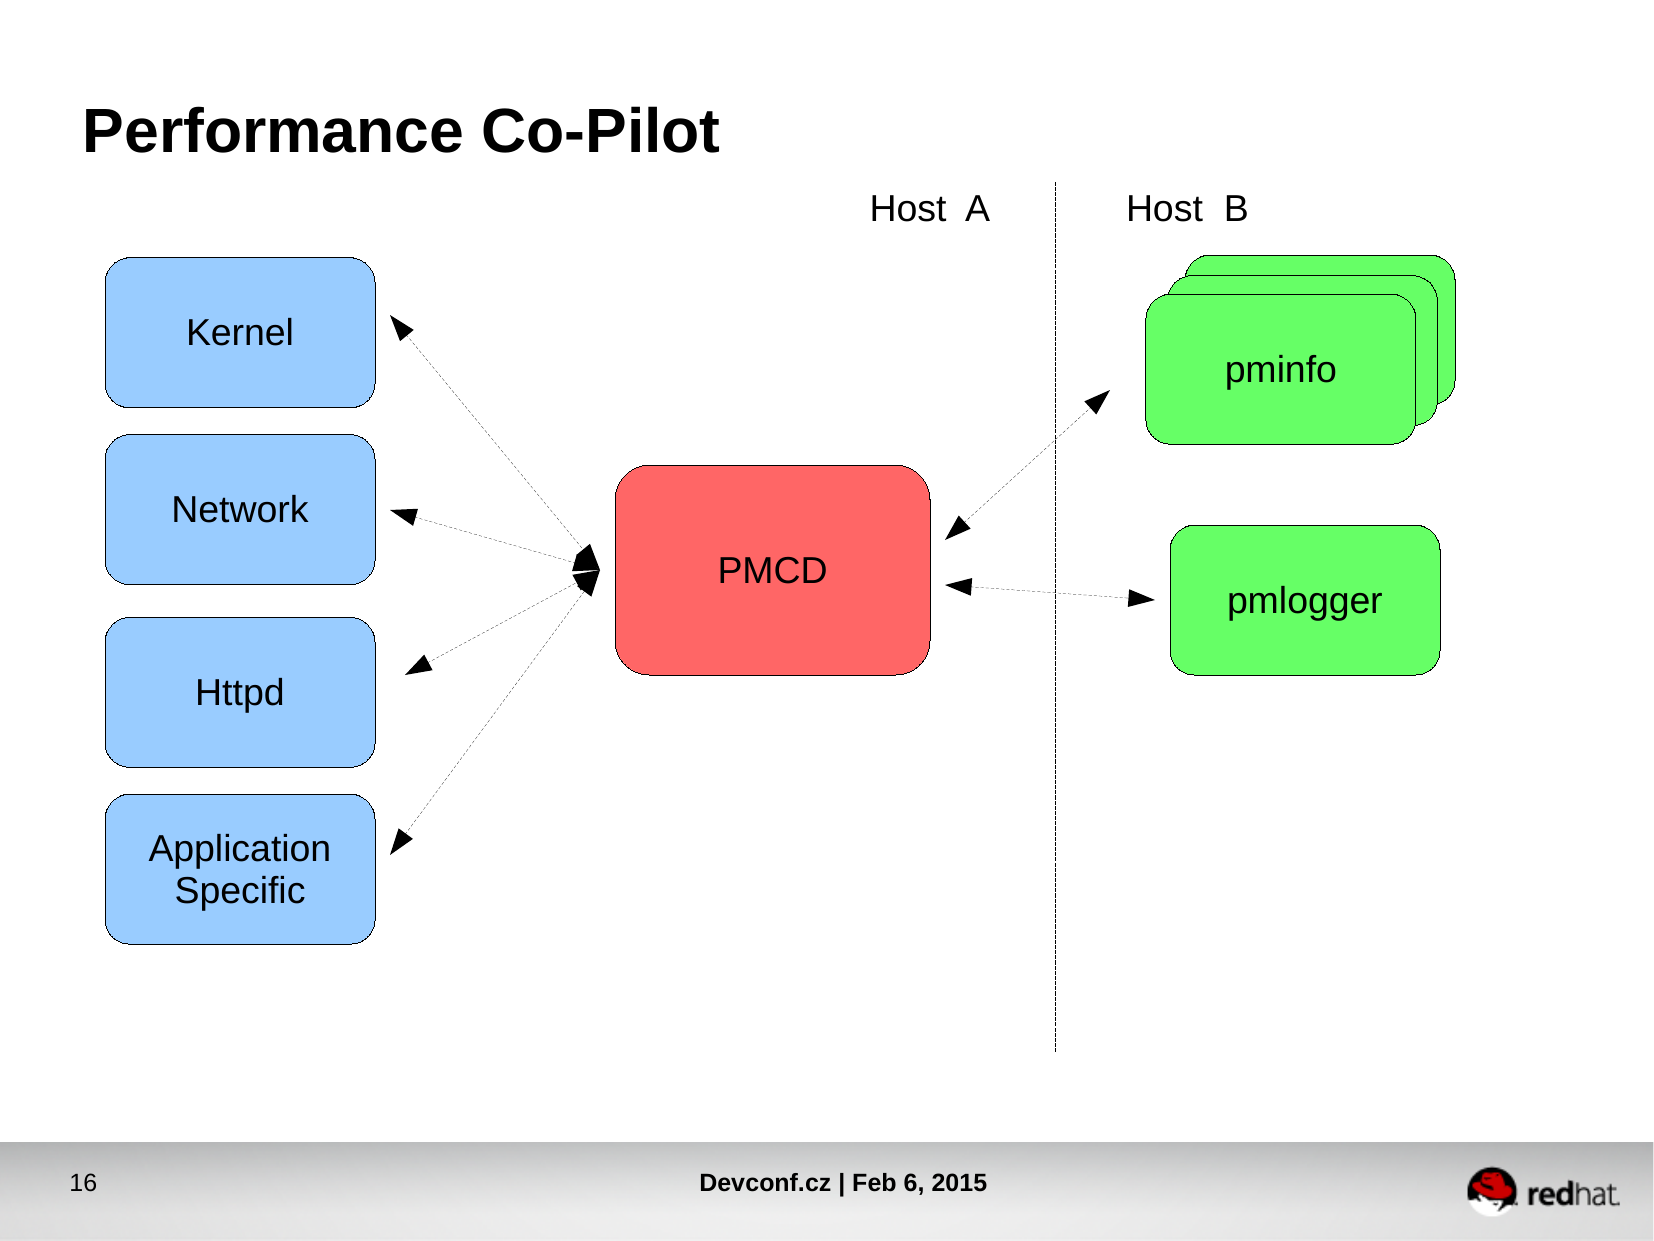

# Performance Co-Pilot
Host A
Host B
Kernel
pminfo
Network
PMCD
pmlogger
Httpd
Application
Specific